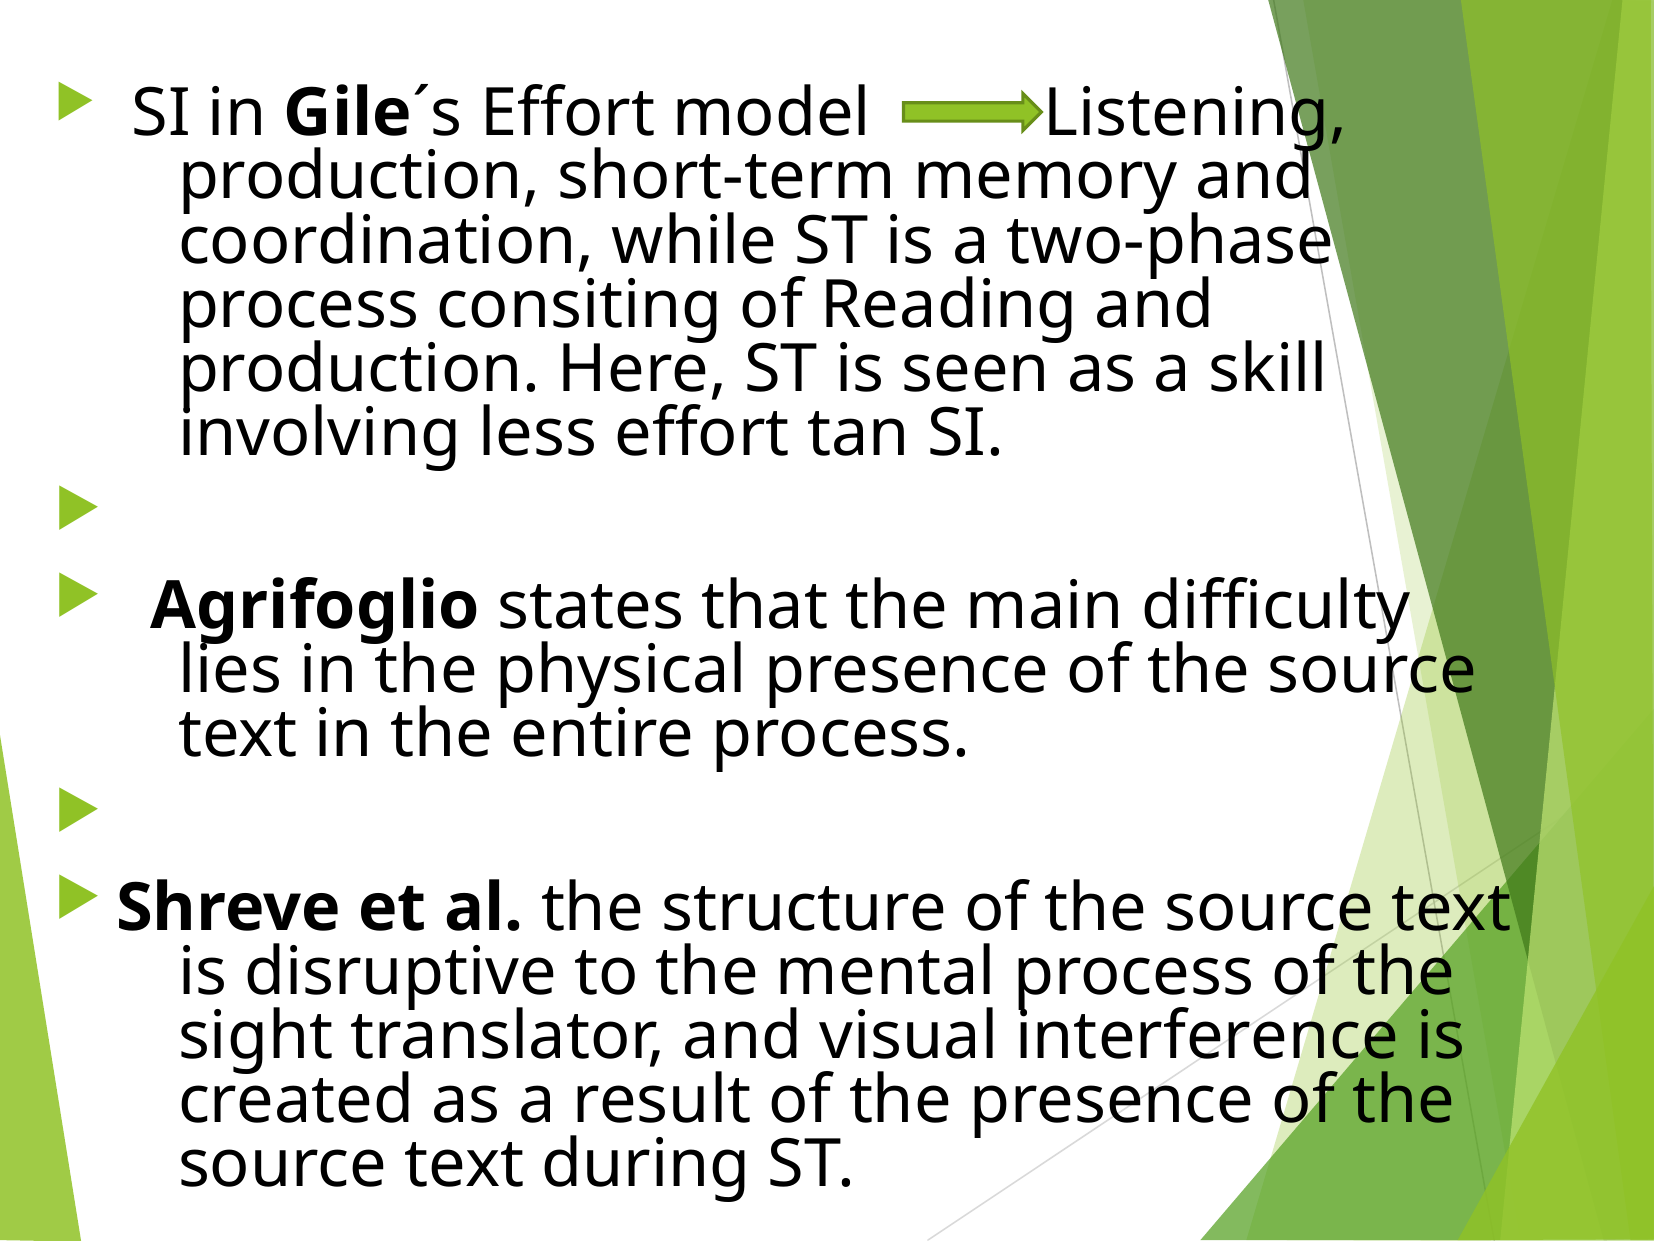

# SI in Gile´s Effort model          Listening, production, short-term memory and coordination, while ST is a two-phase process consiting of Reading and production. Here, ST is seen as a skill involving less effort tan SI.
  Agrifoglio states that the main difficulty lies in the physical presence of the source text in the entire process.
Shreve et al. the structure of the source text is disruptive to the mental process of the sight translator, and visual interference is created as a result of the presence of the source text during ST.